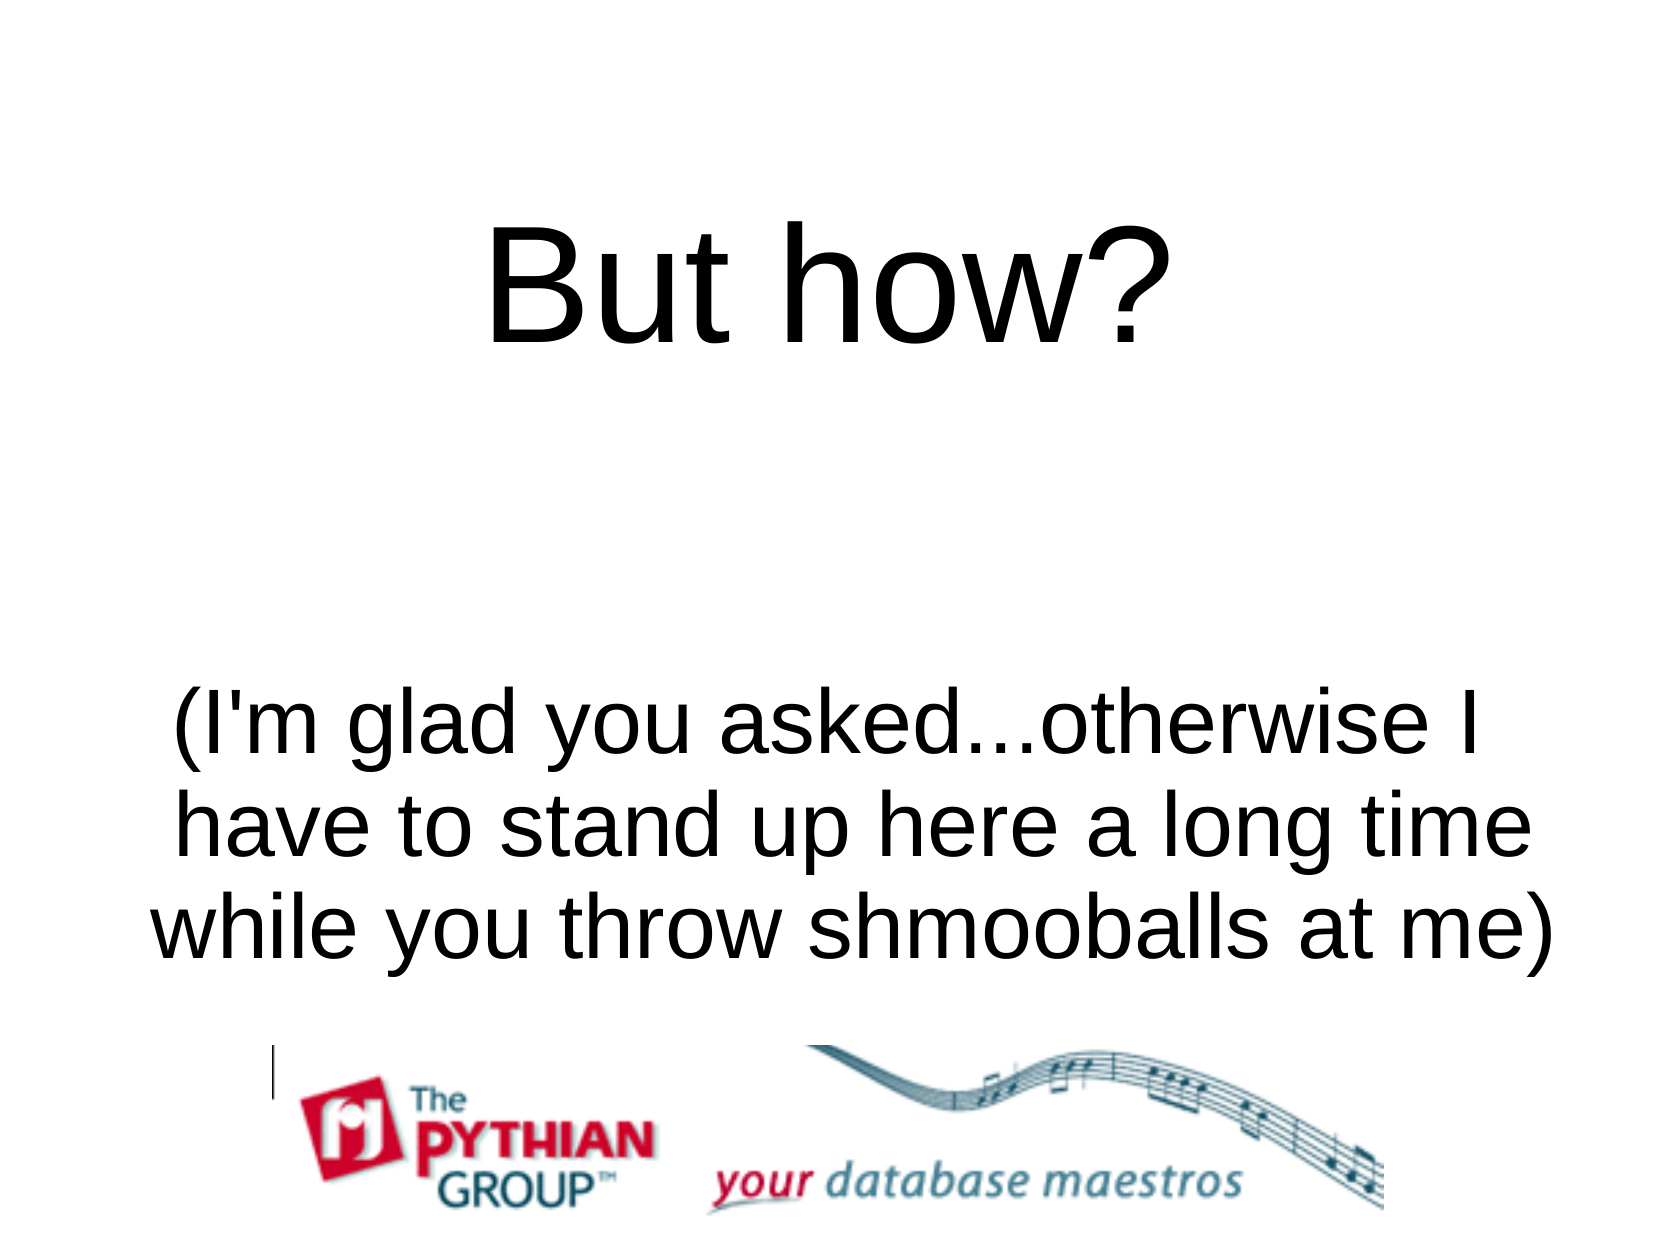

# But how?
(I'm glad you asked...otherwise I have to stand up here a long time while you throw shmooballs at me)